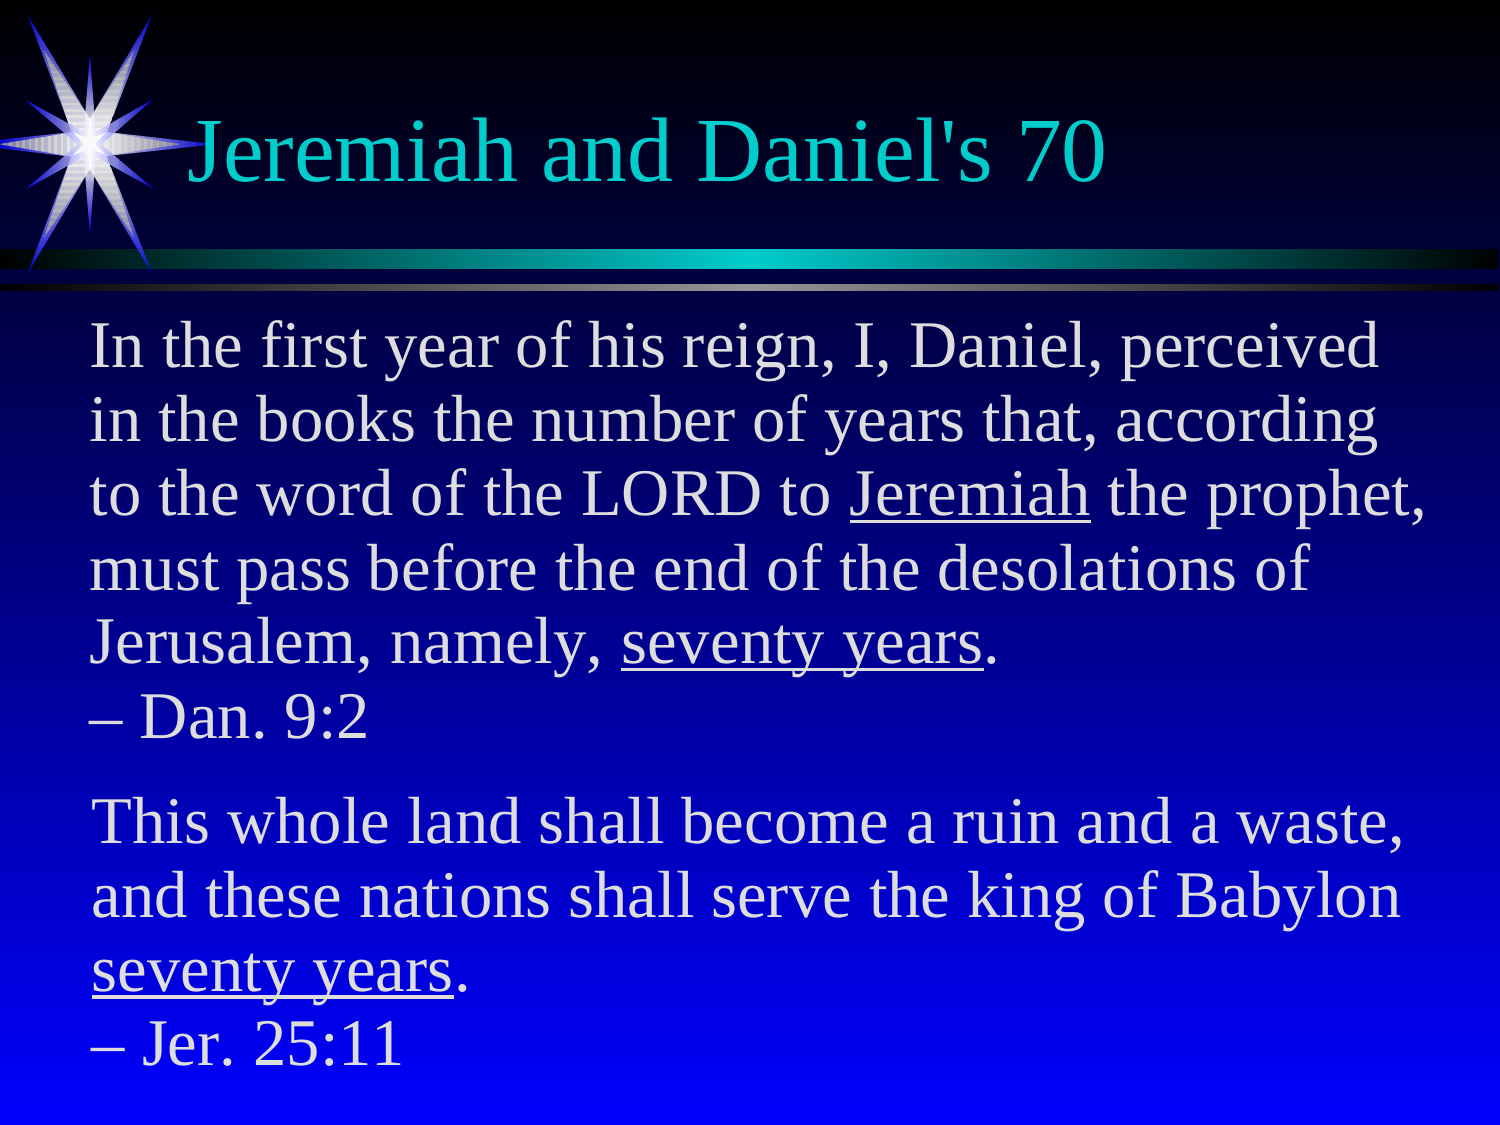

# Jeremiah and Daniel's 70
In the first year of his reign, I, Daniel, perceived in the books the number of years that, according to the word of the LORD to Jeremiah the prophet, must pass before the end of the desolations of Jerusalem, namely, seventy years.
– Dan. 9:2
This whole land shall become a ruin and a waste, and these nations shall serve the king of Babylon seventy years.
– Jer. 25:11